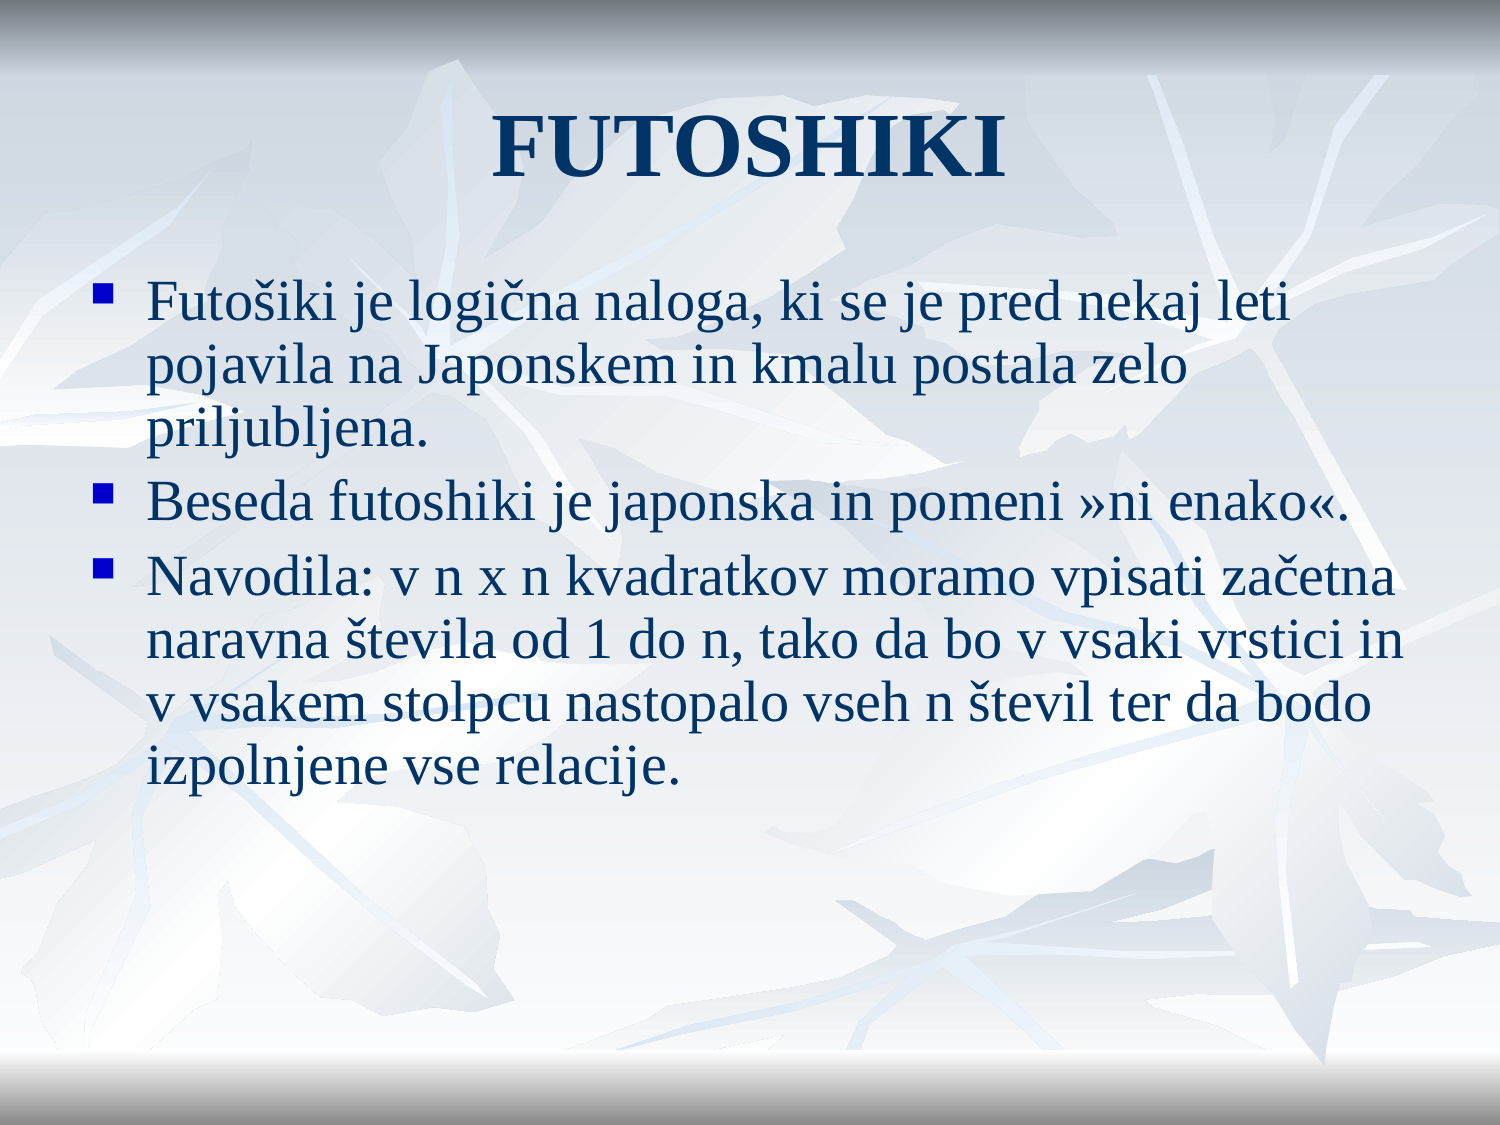

# FUTOSHIKI
Futošiki je logična naloga, ki se je pred nekaj leti pojavila na Japonskem in kmalu postala zelo priljubljena.
Beseda futoshiki je japonska in pomeni »ni enako«.
Navodila: v n x n kvadratkov moramo vpisati začetna naravna števila od 1 do n, tako da bo v vsaki vrstici in v vsakem stolpcu nastopalo vseh n števil ter da bodo izpolnjene vse relacije.